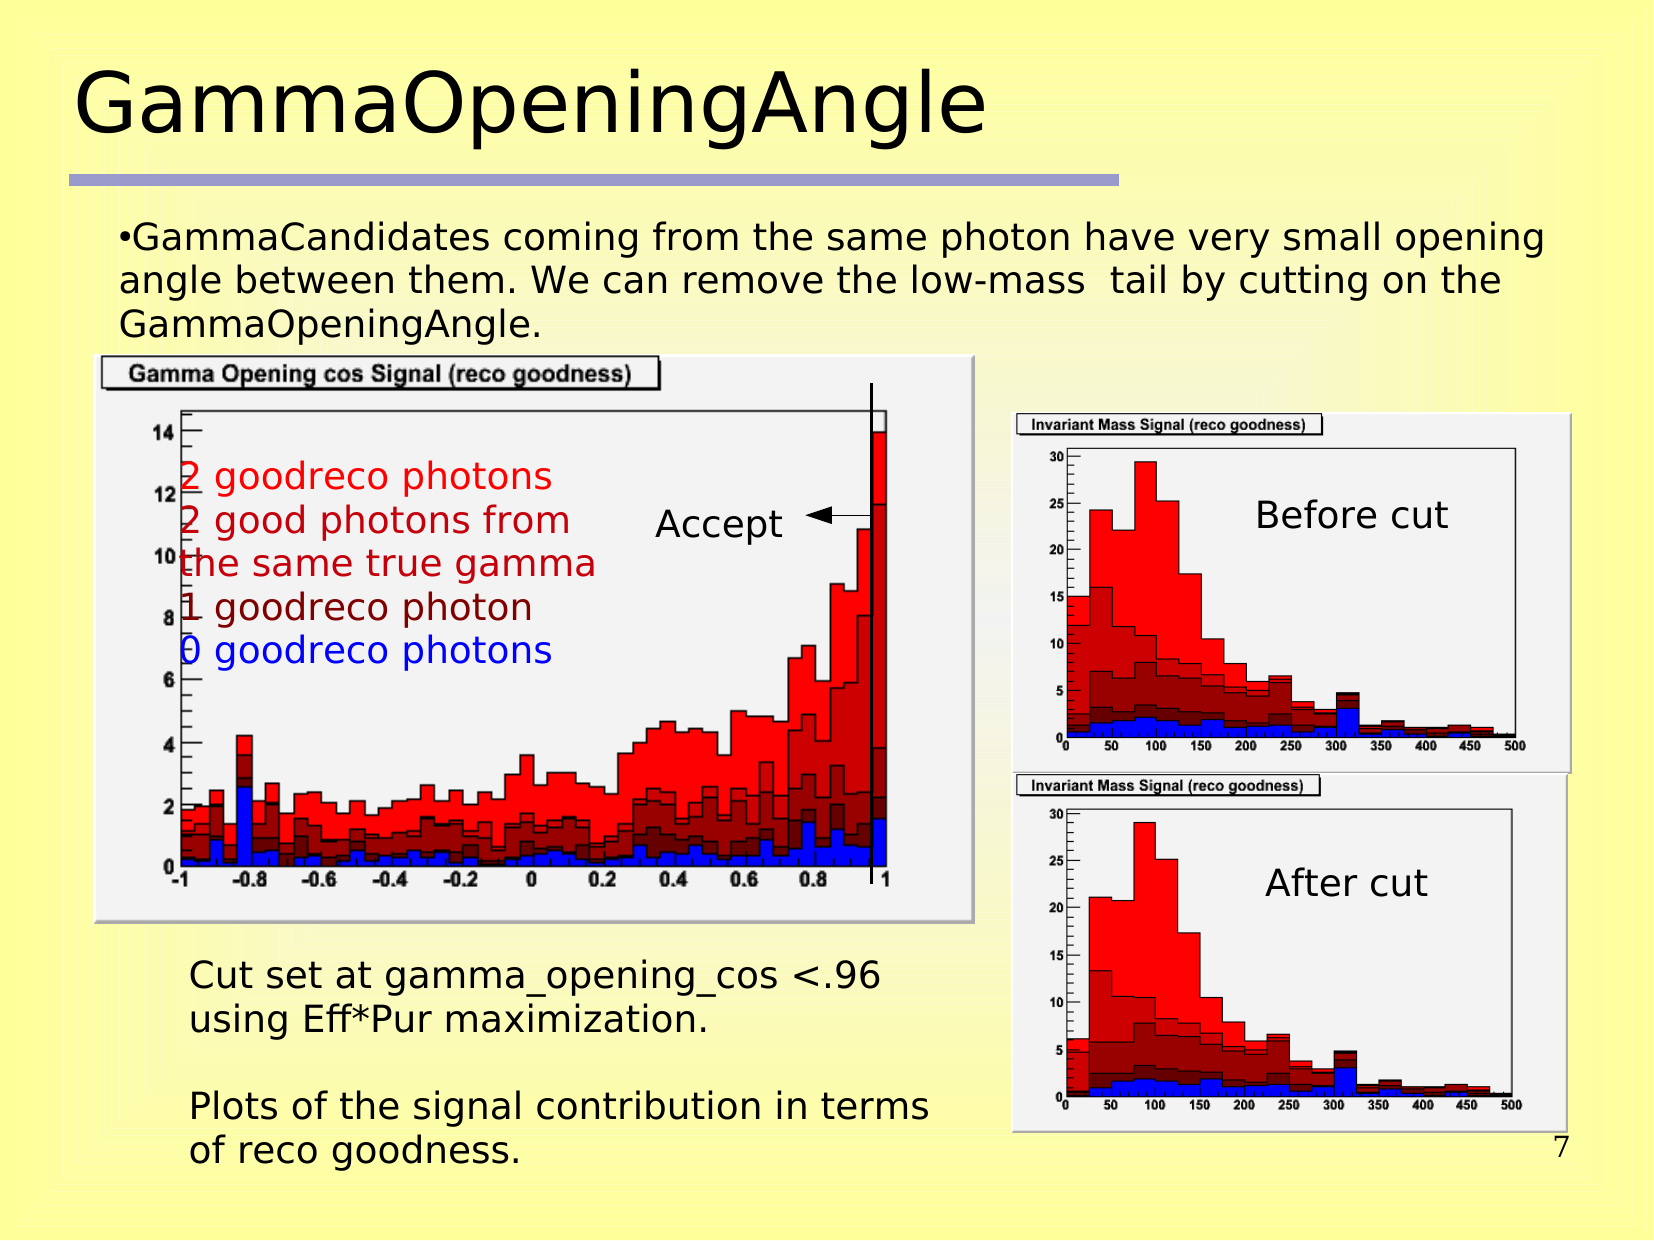

# GammaOpeningAngle
GammaCandidates coming from the same photon have very small opening angle between them. We can remove the low-mass tail by cutting on the GammaOpeningAngle.
2 goodreco photons
2 good photons from the same true gamma
1 goodreco photon
0 goodreco photons
Before cut
Accept
After cut
Cut set at gamma_opening_cos <.96 using Eff*Pur maximization.
Plots of the signal contribution in terms of reco goodness.
7